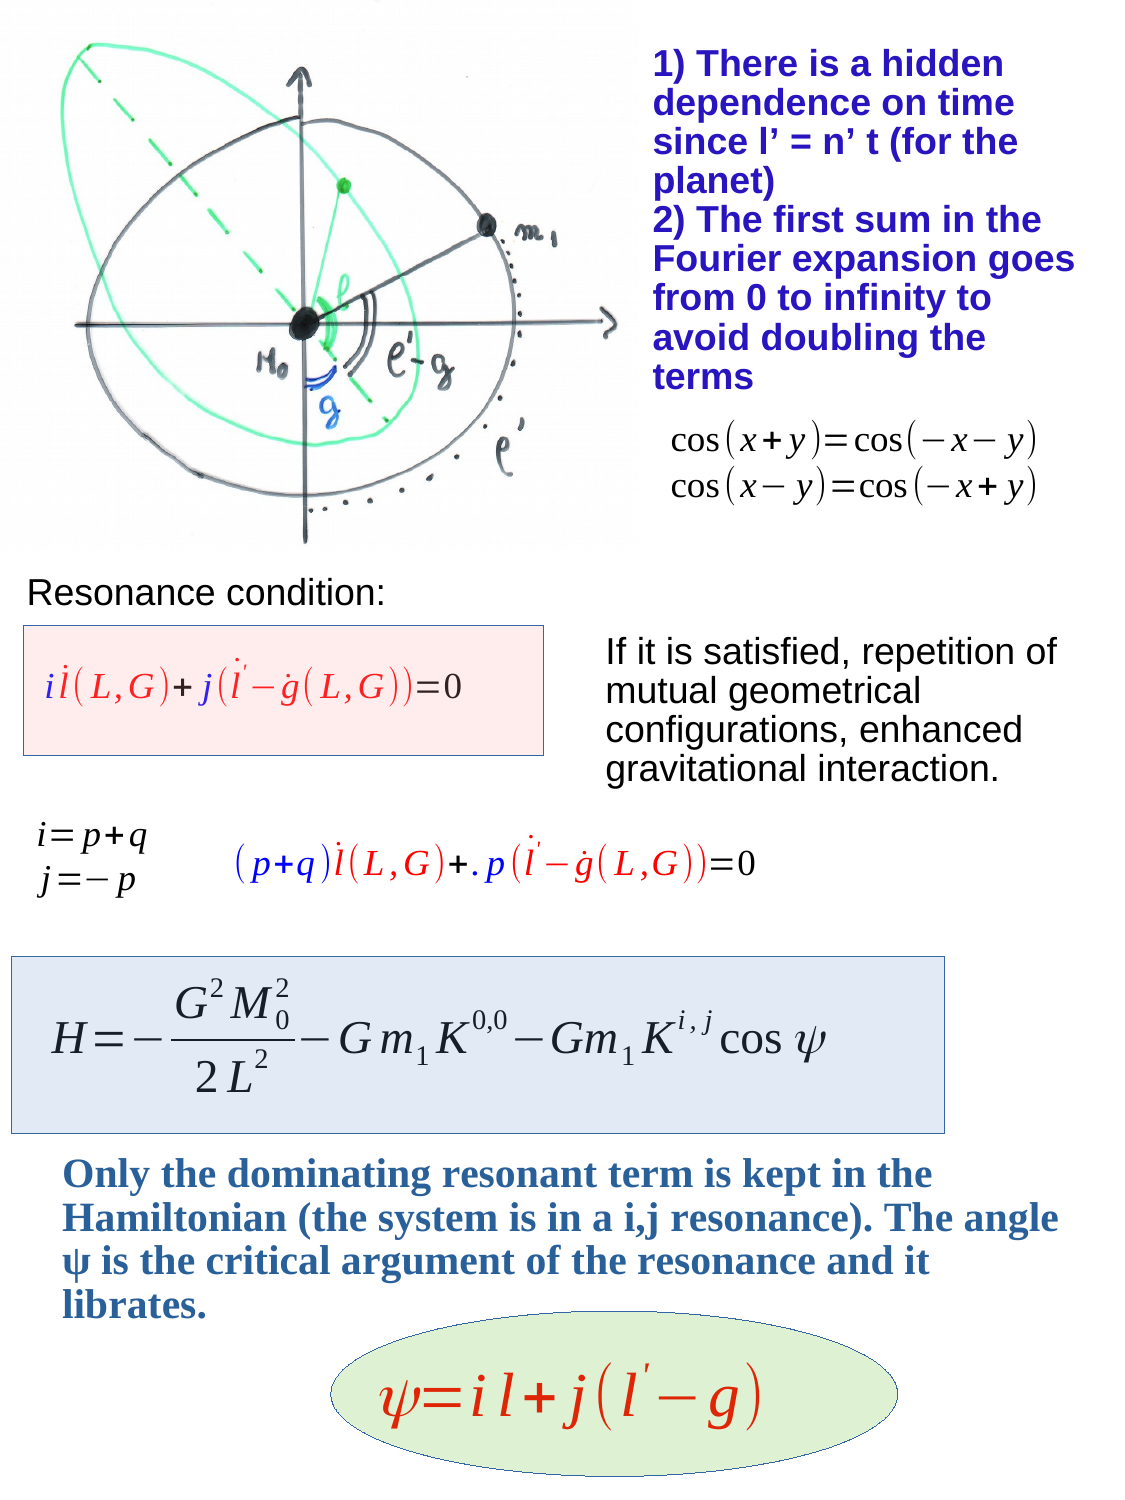

1) There is a hidden dependence on time since l’ = n’ t (for the planet)
2) The first sum in the Fourier expansion goes from 0 to infinity to avoid doubling the terms
Resonance condition:
If it is satisfied, repetition of mutual geometrical configurations, enhanced gravitational interaction.
Only the dominating resonant term is kept in the Hamiltonian (the system is in a i,j resonance). The angle ψ is the critical argument of the resonance and it librates.